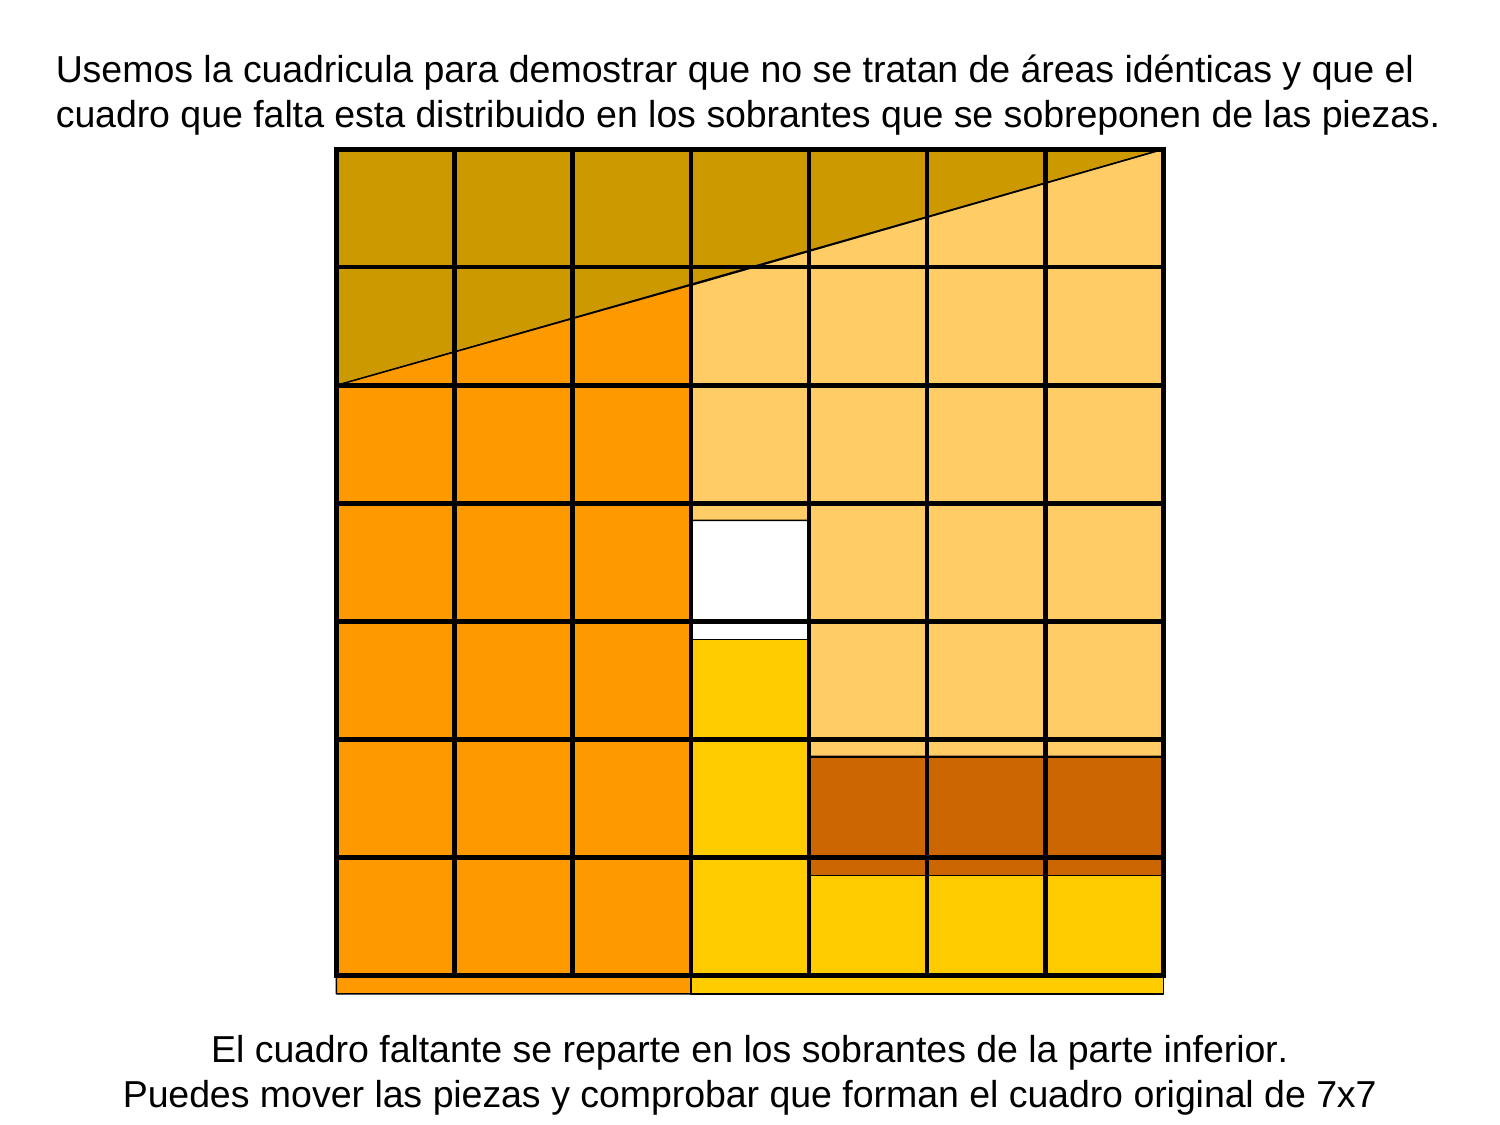

Usemos la cuadricula para demostrar que no se tratan de áreas idénticas y que el cuadro que falta esta distribuido en los sobrantes que se sobreponen de las piezas.
El cuadro faltante se reparte en los sobrantes de la parte inferior.
Puedes mover las piezas y comprobar que forman el cuadro original de 7x7